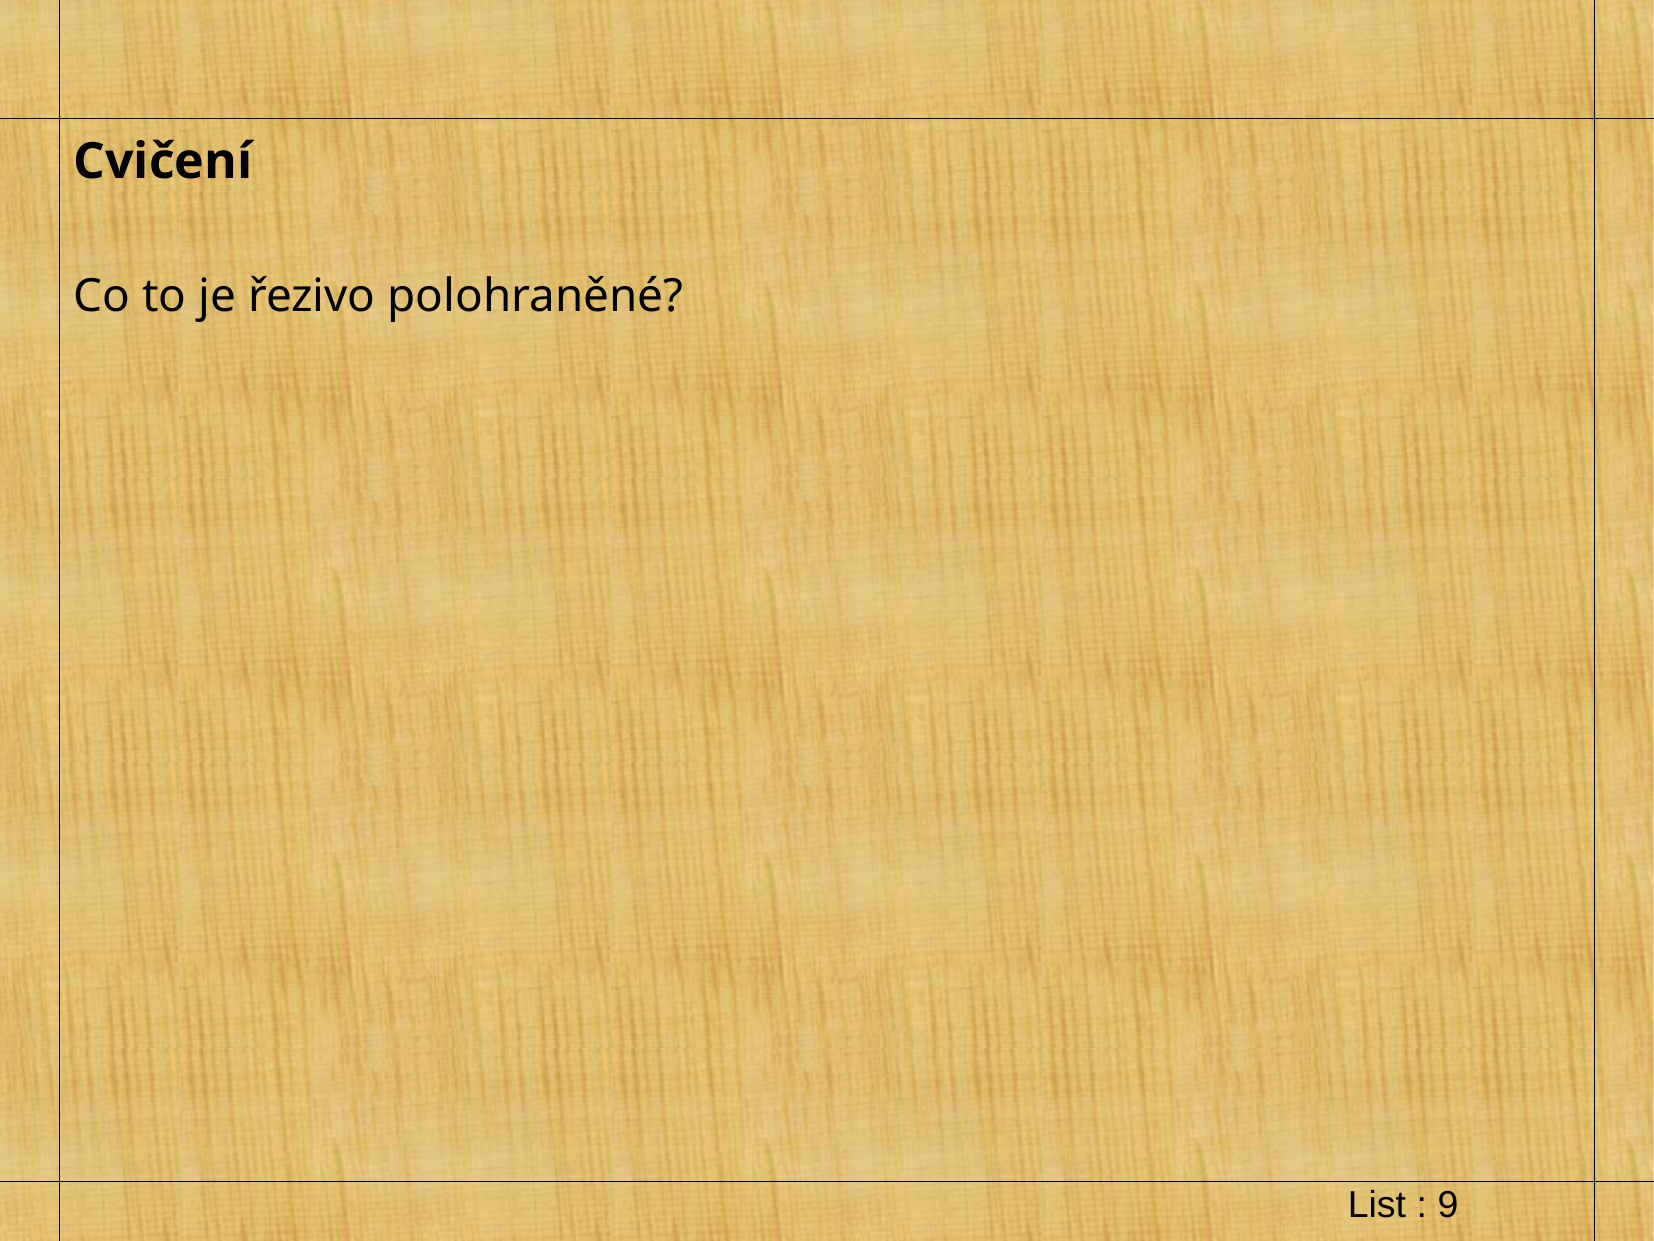

Cvičení
Co to je řezivo polohraněné?
List :